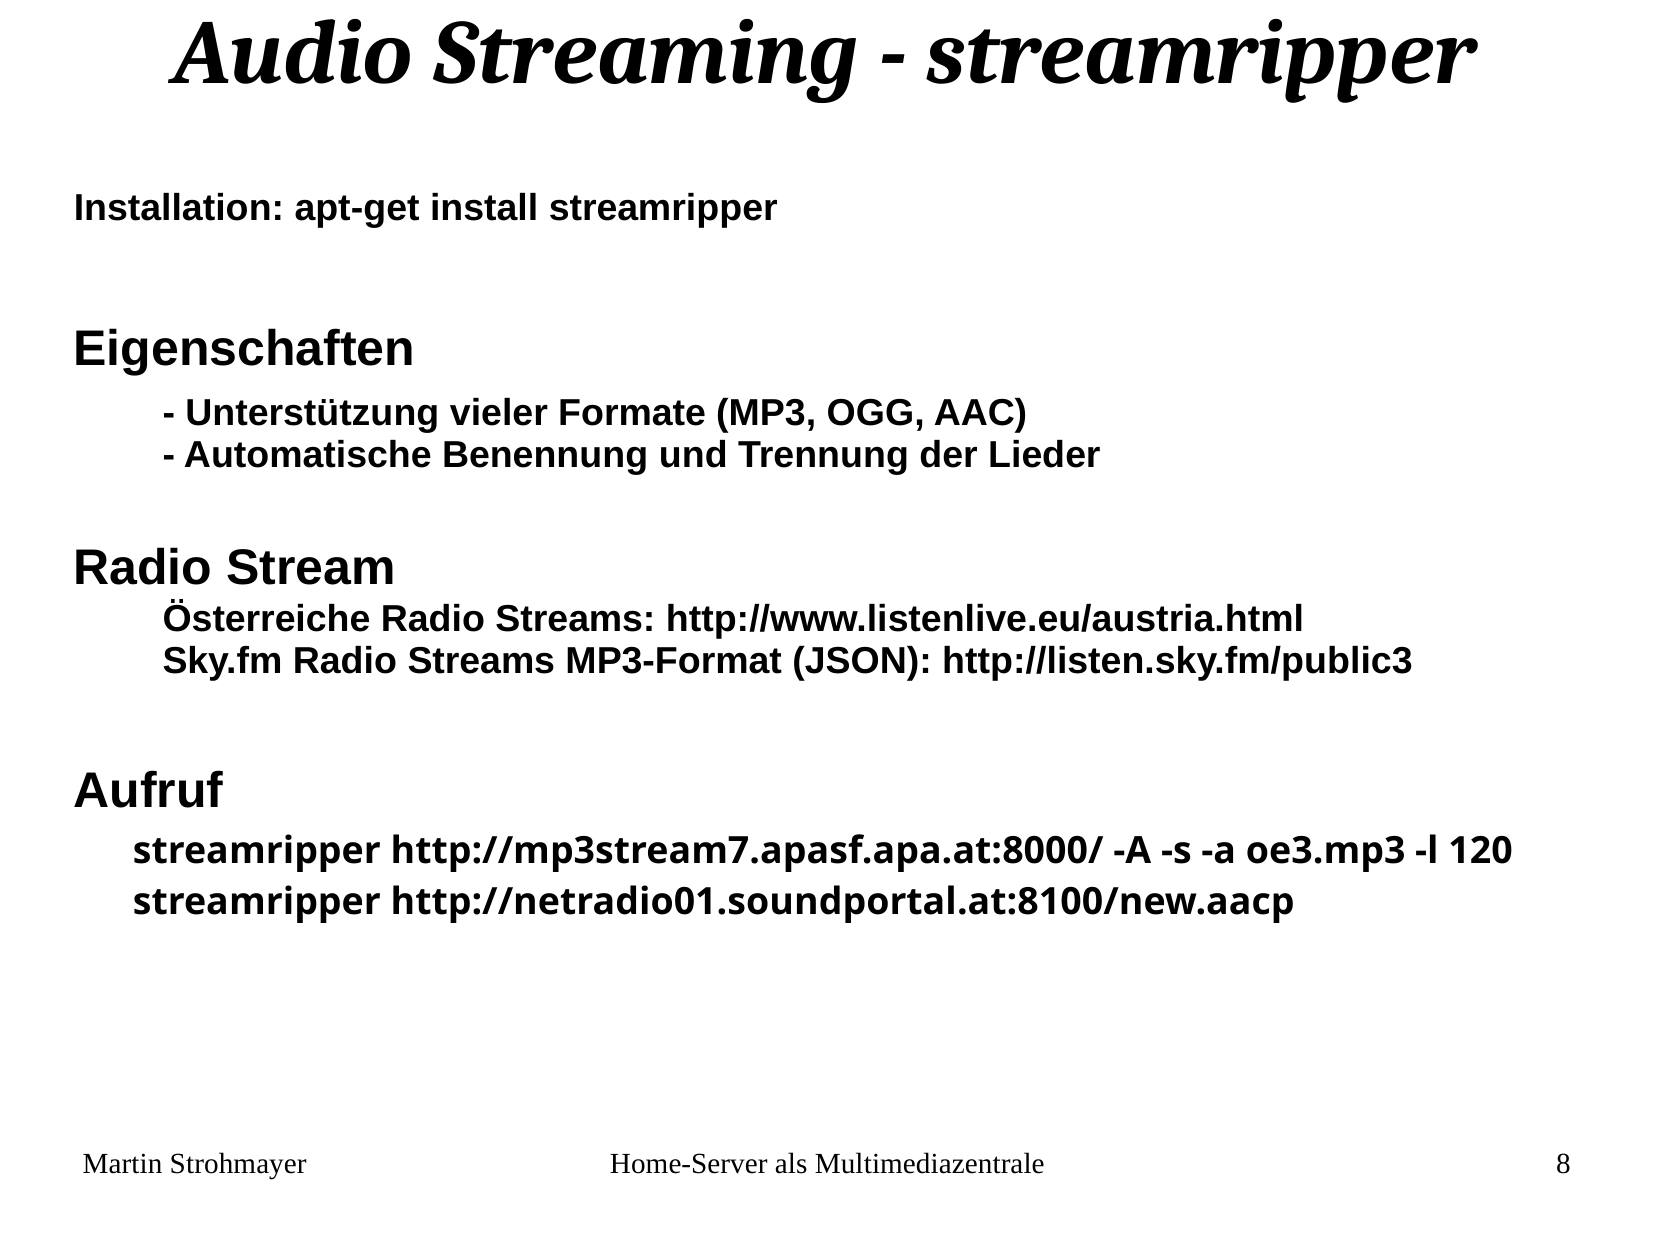

# Audio Streaming - streamripper
Installation: apt-get install streamripper
Eigenschaften
- Unterstützung vieler Formate (MP3, OGG, AAC)
- Automatische Benennung und Trennung der Lieder
Radio Stream
Österreiche Radio Streams: http://www.listenlive.eu/austria.html
Sky.fm Radio Streams MP3-Format (JSON): http://listen.sky.fm/public3
Aufruf
streamripper http://mp3stream7.apasf.apa.at:8000/ -A -s -a oe3.mp3 -l 120
streamripper http://netradio01.soundportal.at:8100/new.aacp
Martin Strohmayer
Home-Server als Multimediazentrale
8